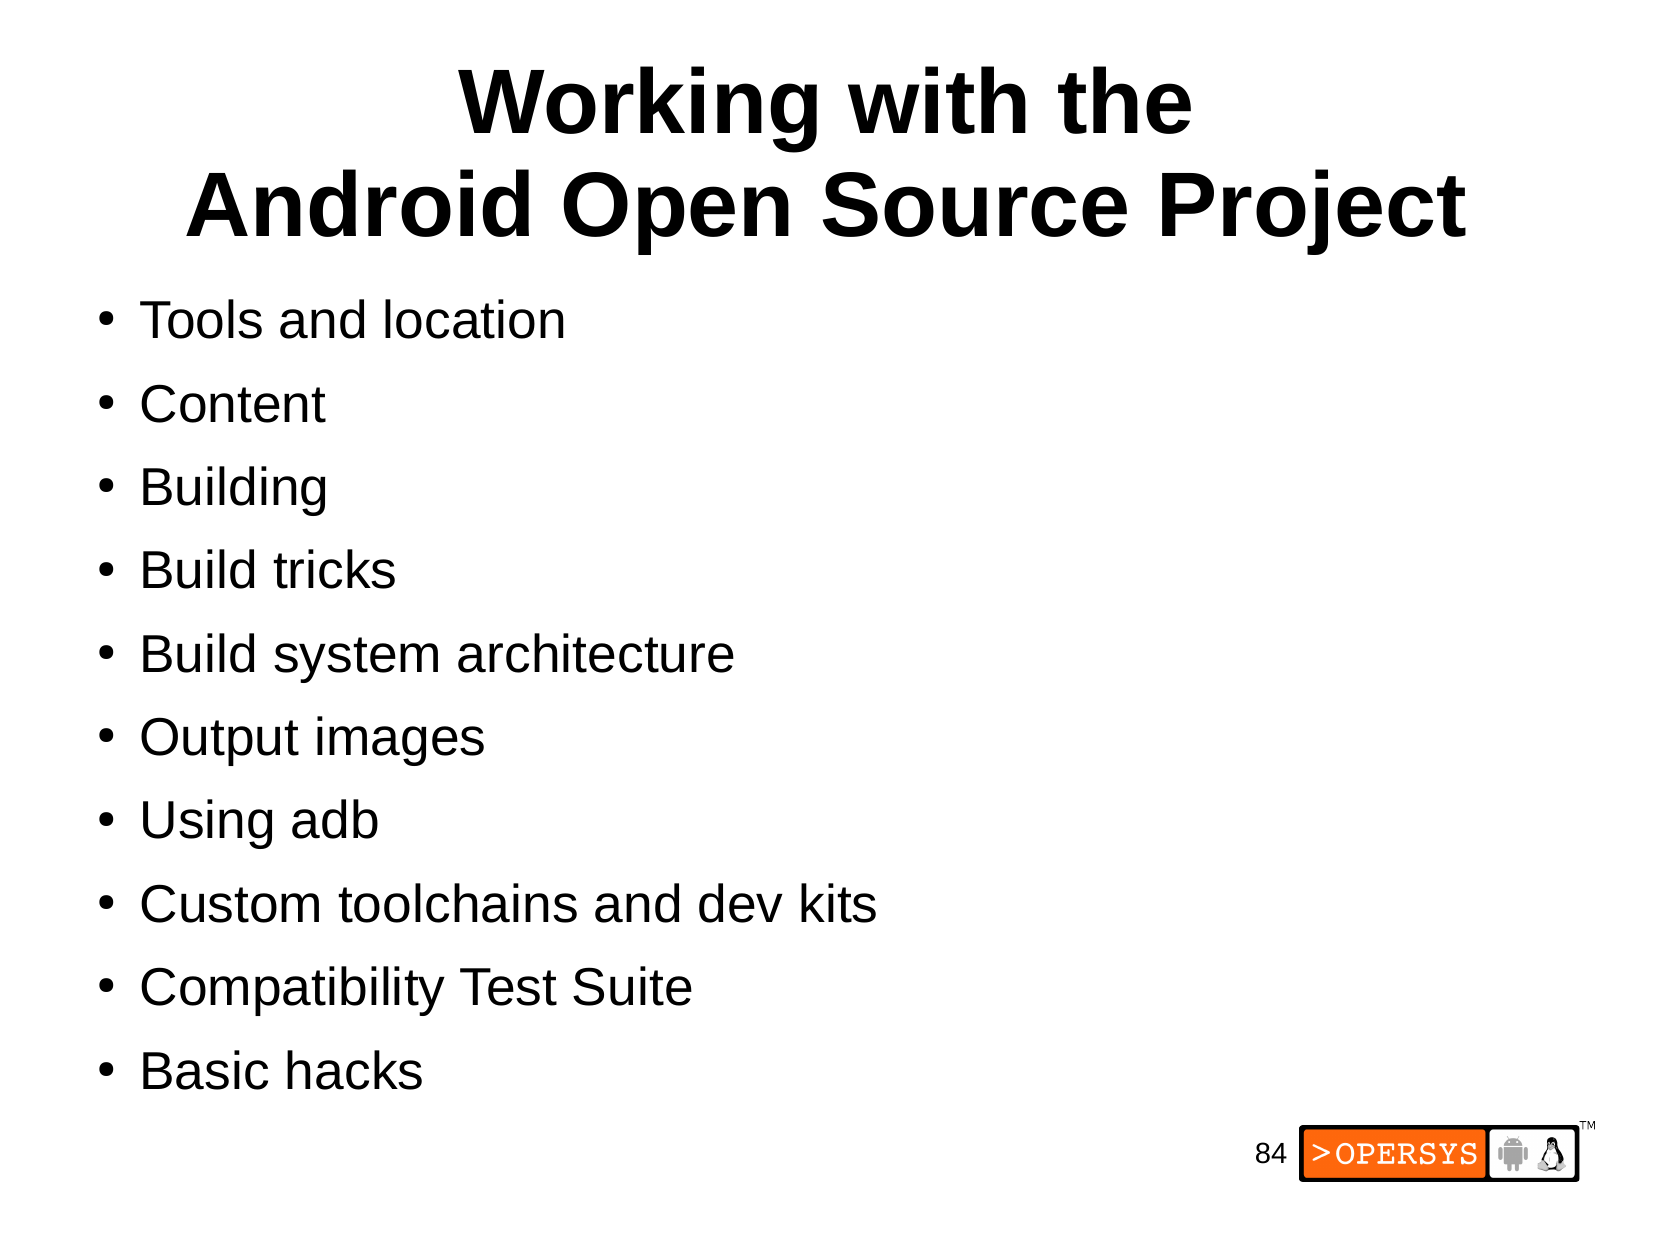

# Working with the Android Open Source Project
Tools and location
Content
Building
Build tricks
Build system architecture
Output images
Using adb
Custom toolchains and dev kits
Compatibility Test Suite
Basic hacks